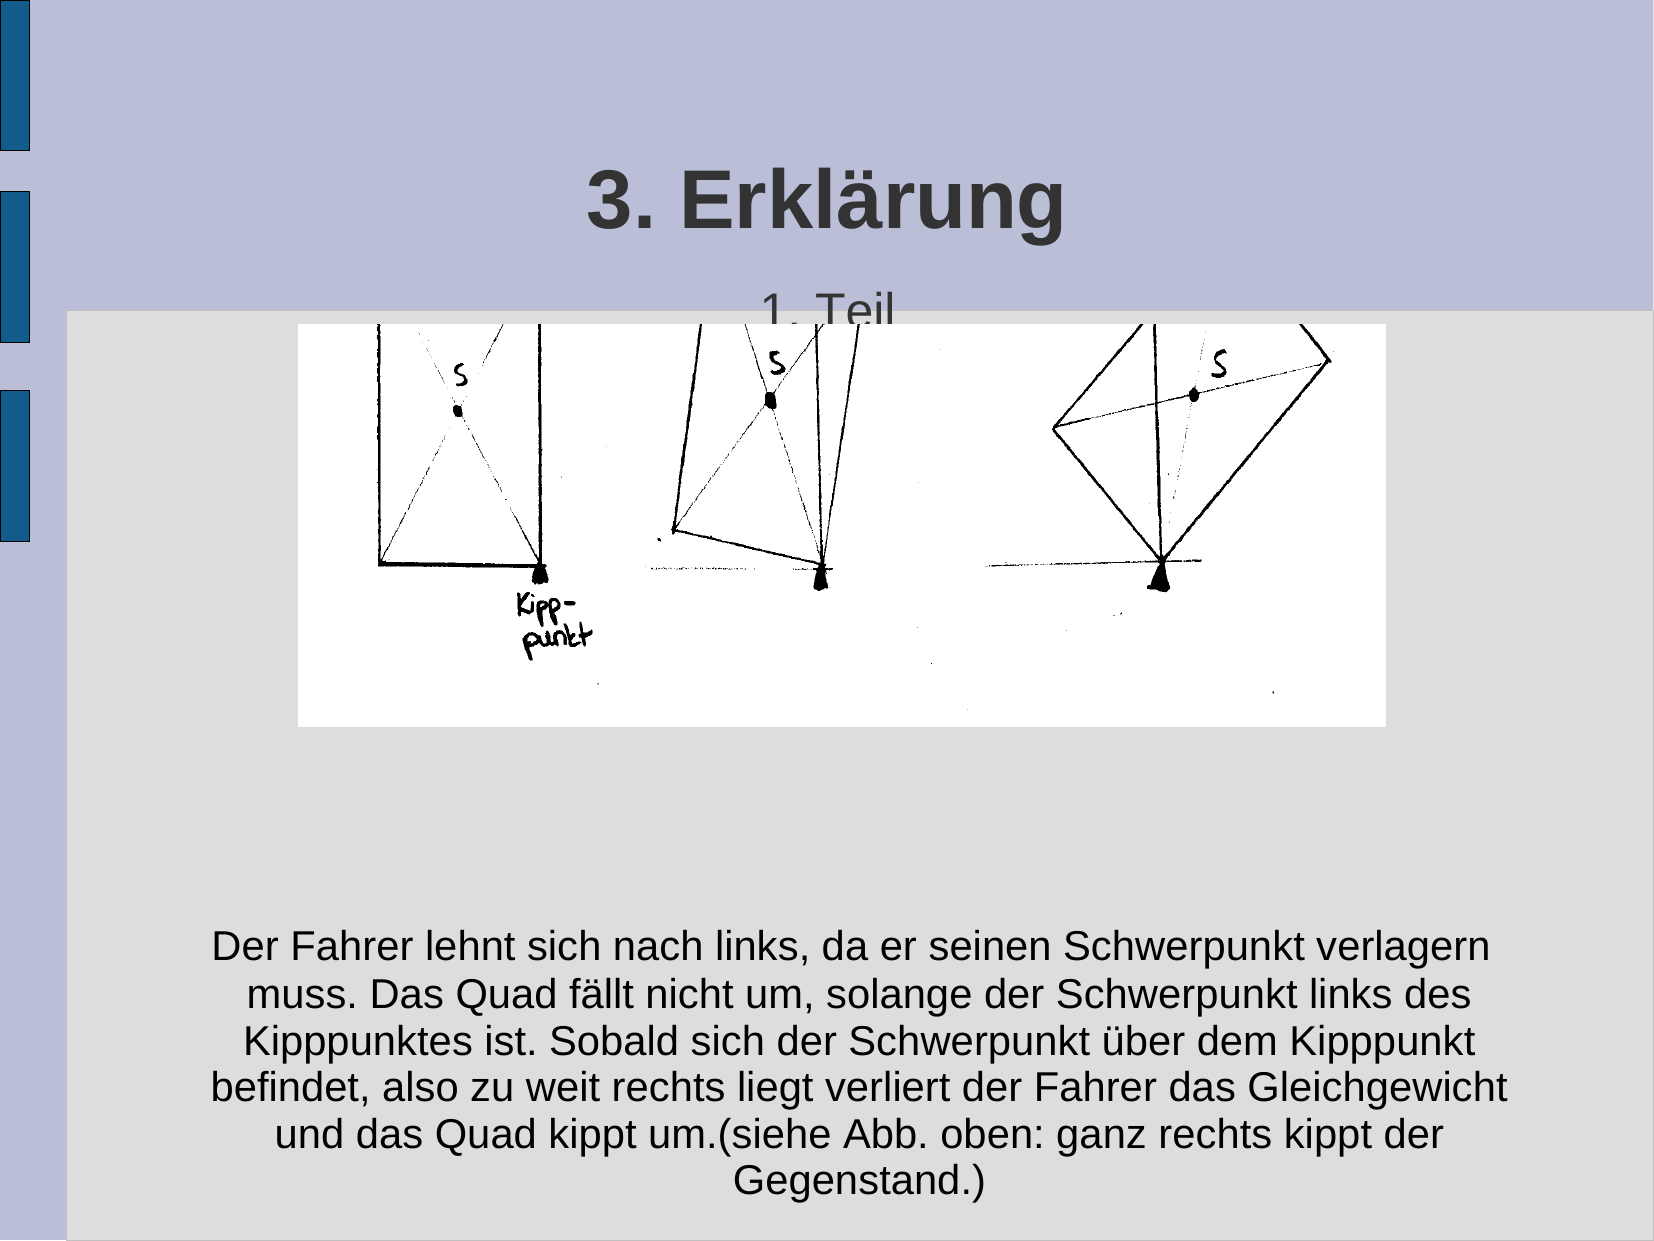

# 3. Erklärung 1. Teil
 Der Fahrer lehnt sich nach links, da er seinen Schwerpunkt verlagern muss. Das Quad fällt nicht um, solange der Schwerpunkt links des Kipppunktes ist. Sobald sich der Schwerpunkt über dem Kipppunkt befindet, also zu weit rechts liegt verliert der Fahrer das Gleichgewicht und das Quad kippt um.(siehe Abb. oben: ganz rechts kippt der Gegenstand.)